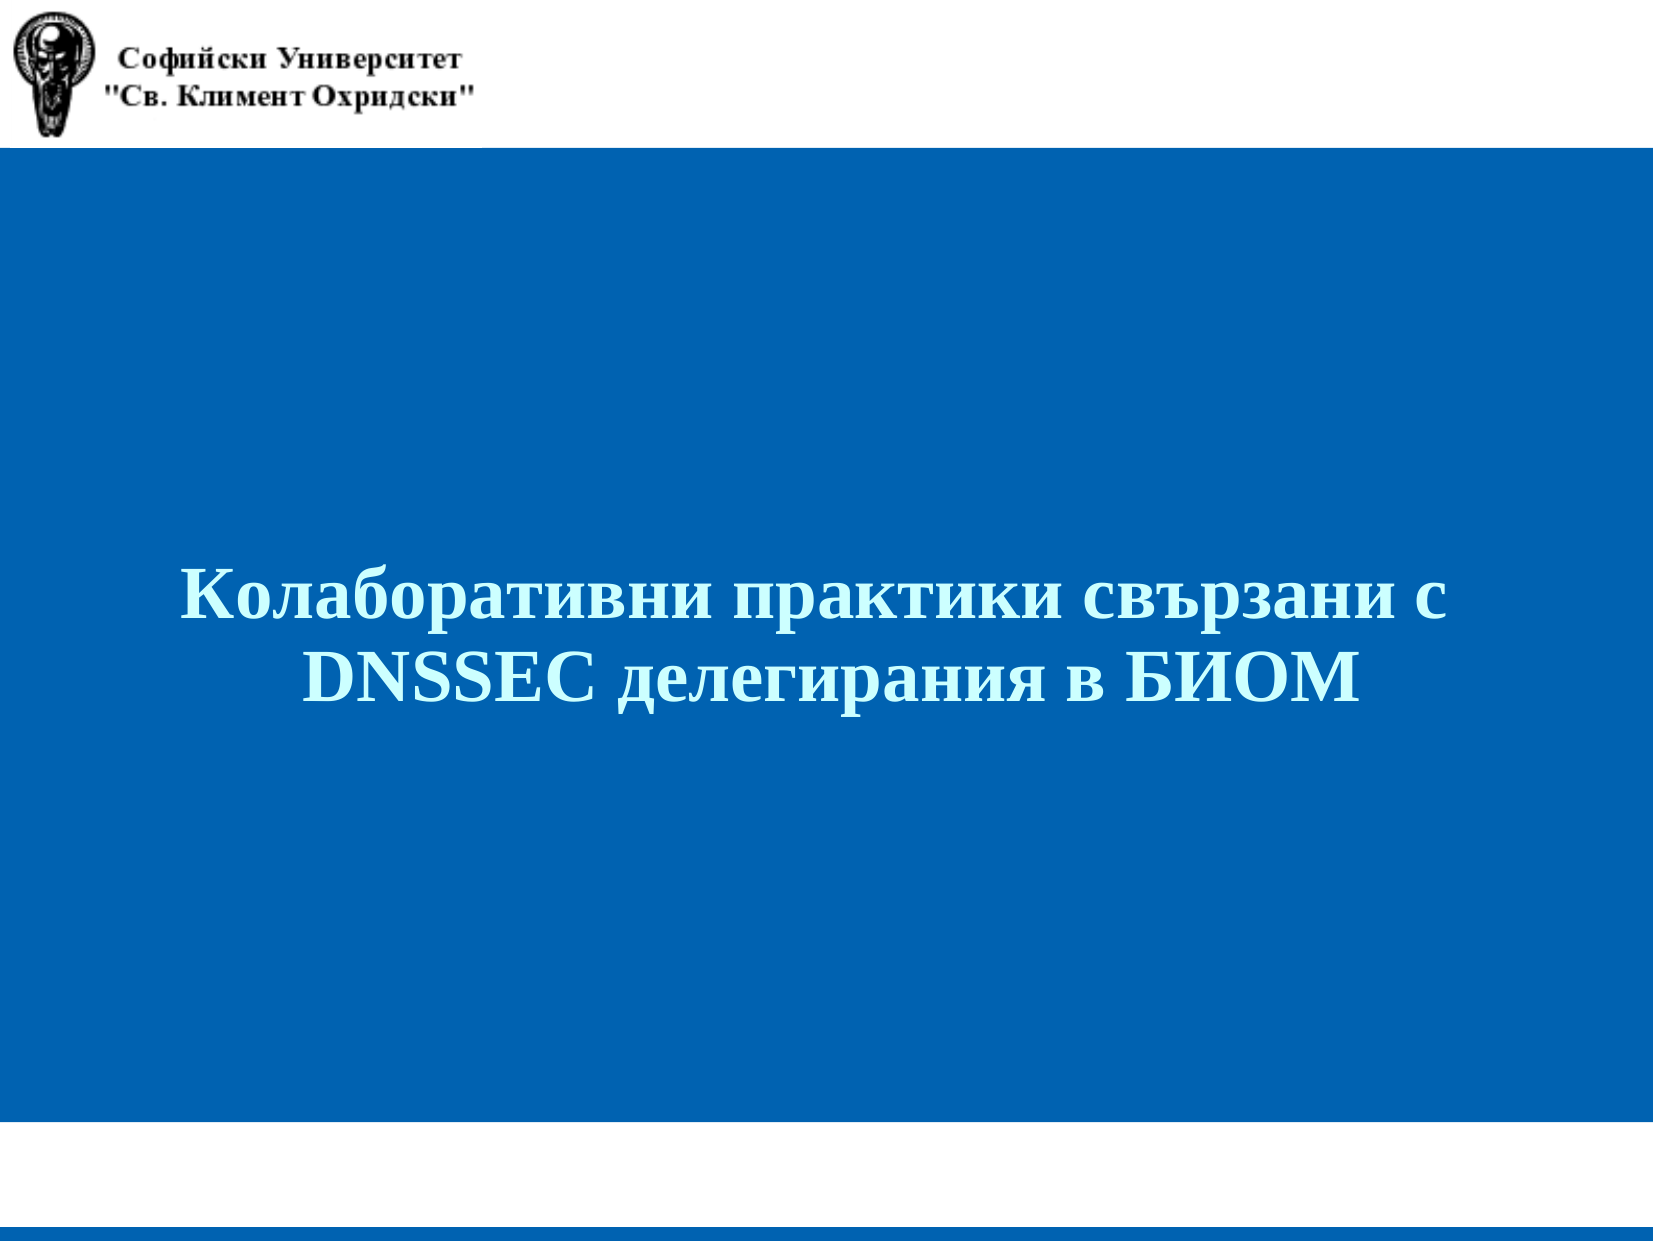

Колаборативни практики свързани с DNSSEC делегирания в БИОМ